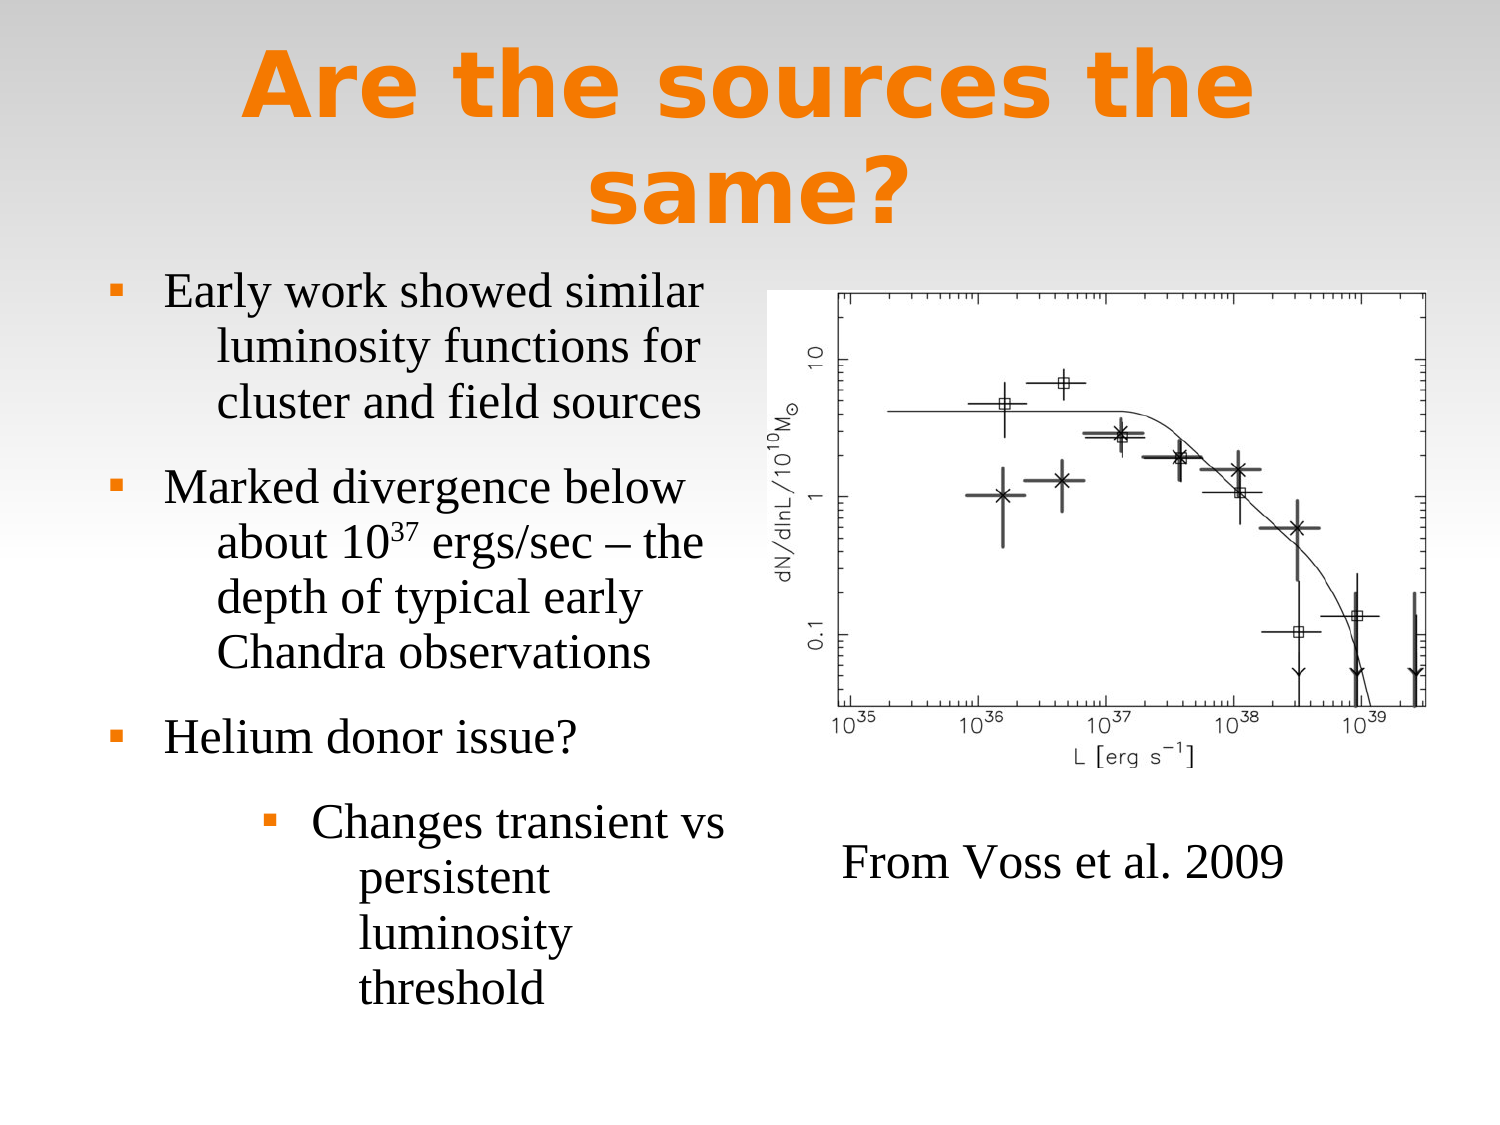

# Are the sources the same?
Early work showed similar luminosity functions for cluster and field sources
Marked divergence below about 1037 ergs/sec – the depth of typical early Chandra observations
Helium donor issue?
Changes transient vs persistent luminosity threshold
From Voss et al. 2009